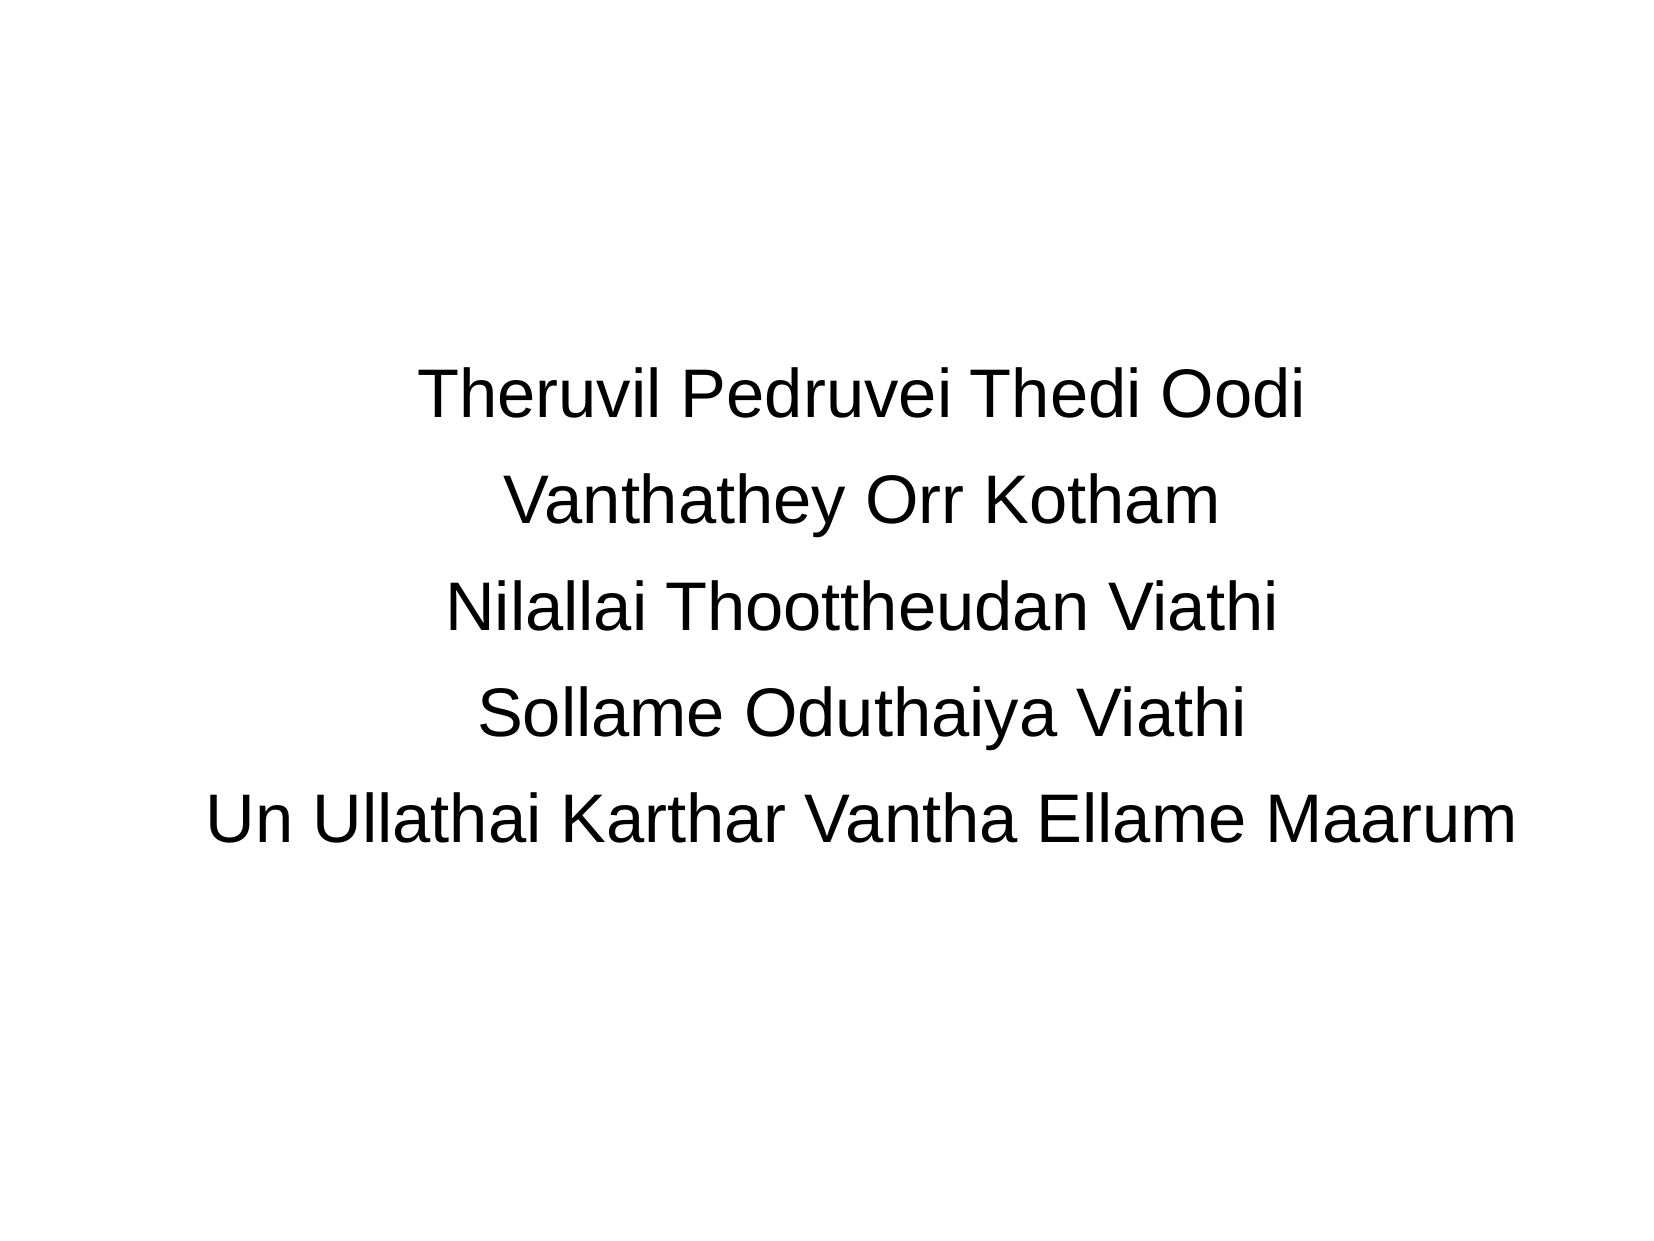

# Theruvil Pedruvei Thedi Oodi
Vanthathey Orr Kotham
Nilallai Thoottheudan Viathi
Sollame Oduthaiya Viathi
Un Ullathai Karthar Vantha Ellame Maarum